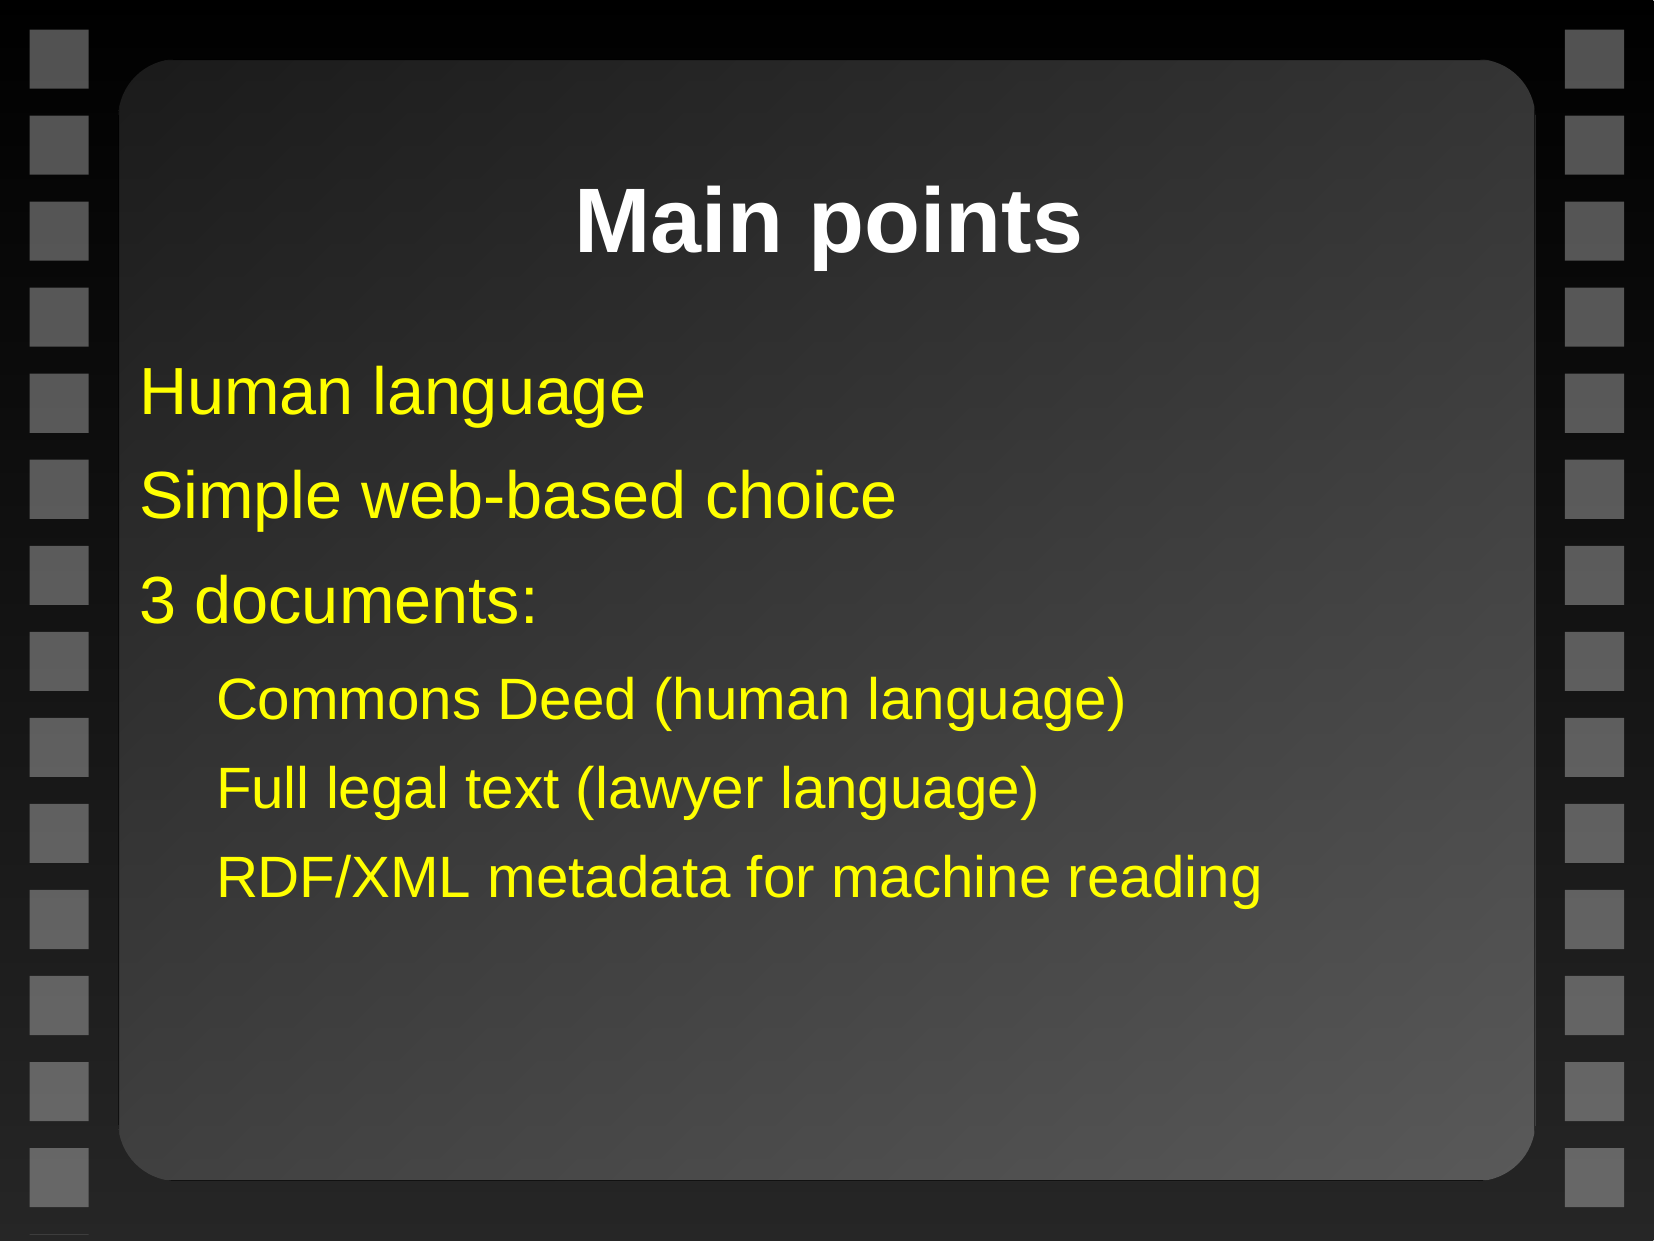

# Main points
Human language
Simple web-based choice
3 documents:
Commons Deed (human language)
Full legal text (lawyer language)
RDF/XML metadata for machine reading